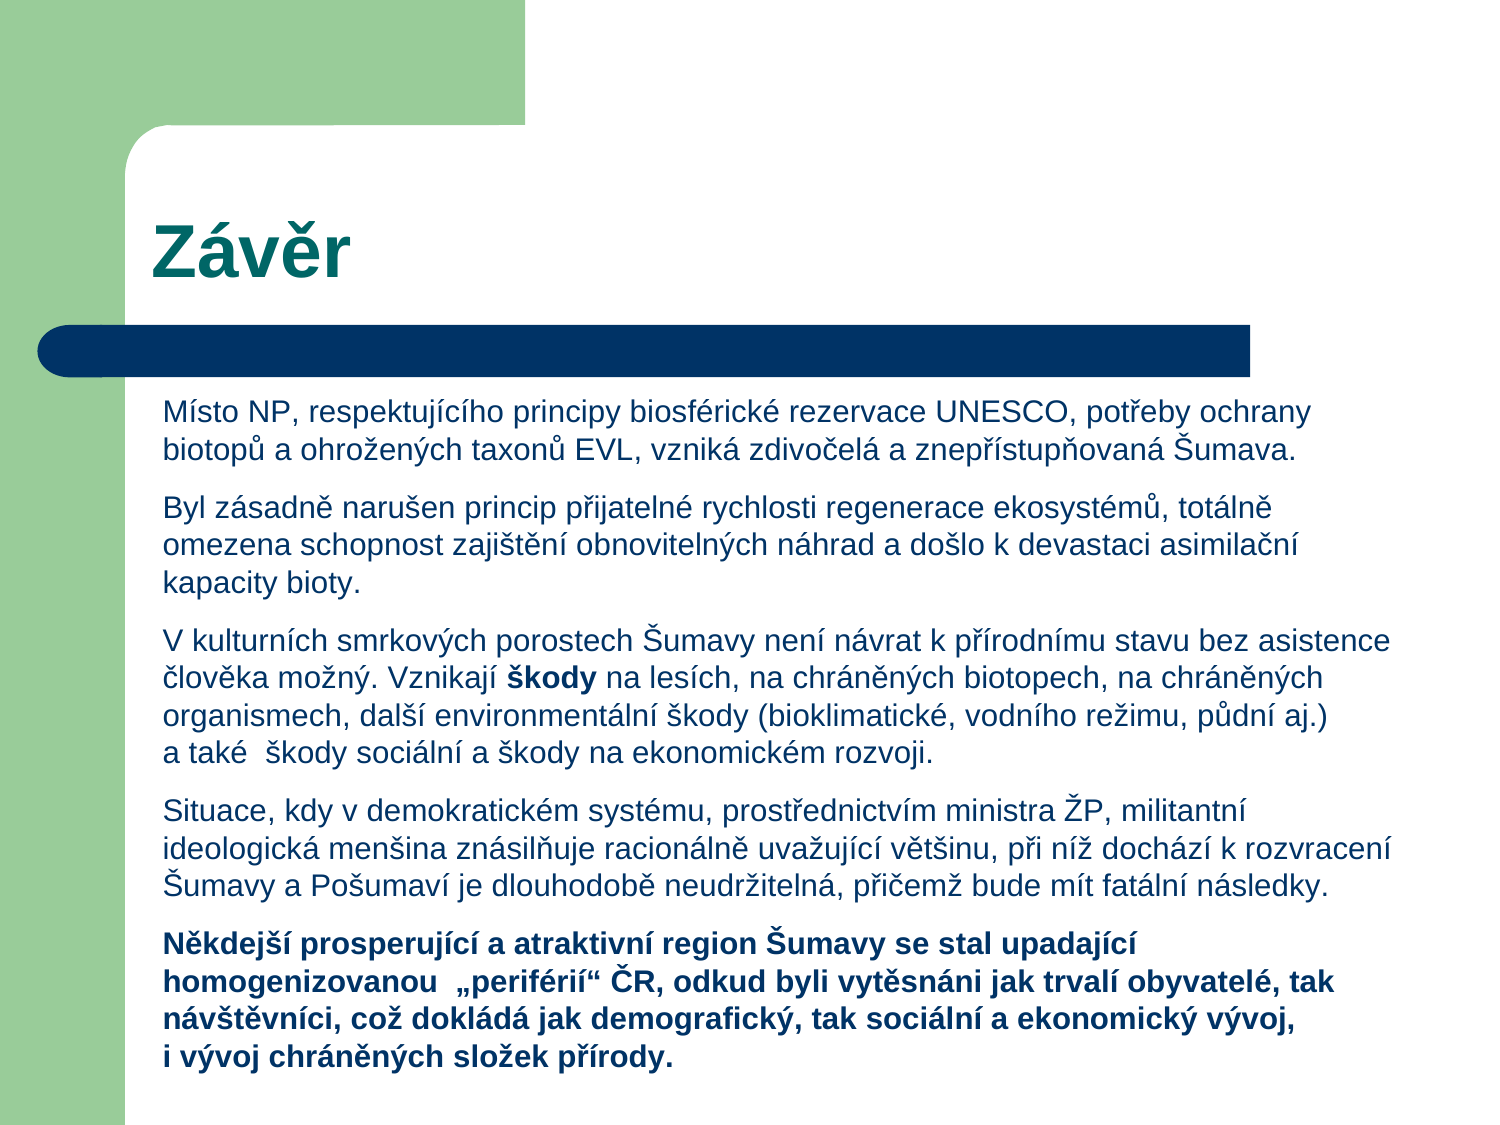

# Závěr
Místo NP, respektujícího principy biosférické rezervace UNESCO, potřeby ochrany biotopů a ohrožených taxonů EVL, vzniká zdivočelá a znepřístupňovaná Šumava.
Byl zásadně narušen princip přijatelné rychlosti regenerace ekosystémů, totálně omezena schopnost zajištění obnovitelných náhrad a došlo k devastaci asimilační kapacity bioty.
V kulturních smrkových porostech Šumavy není návrat k přírodnímu stavu bez asistence člověka možný. Vznikají škody na lesích, na chráněných biotopech, na chráněných organismech, další environmentální škody (bioklimatické, vodního režimu, půdní aj.) a také škody sociální a škody na ekonomickém rozvoji.
Situace, kdy v demokratickém systému, prostřednictvím ministra ŽP, militantní ideologická menšina znásilňuje racionálně uvažující většinu, při níž dochází k rozvracení Šumavy a Pošumaví je dlouhodobě neudržitelná, přičemž bude mít fatální následky.
Někdejší prosperující a atraktivní region Šumavy se stal upadající homogenizovanou „periférií“ ČR, odkud byli vytěsnáni jak trvalí obyvatelé, tak návštěvníci, což dokládá jak demografický, tak sociální a ekonomický vývoj, i vývoj chráněných složek přírody.